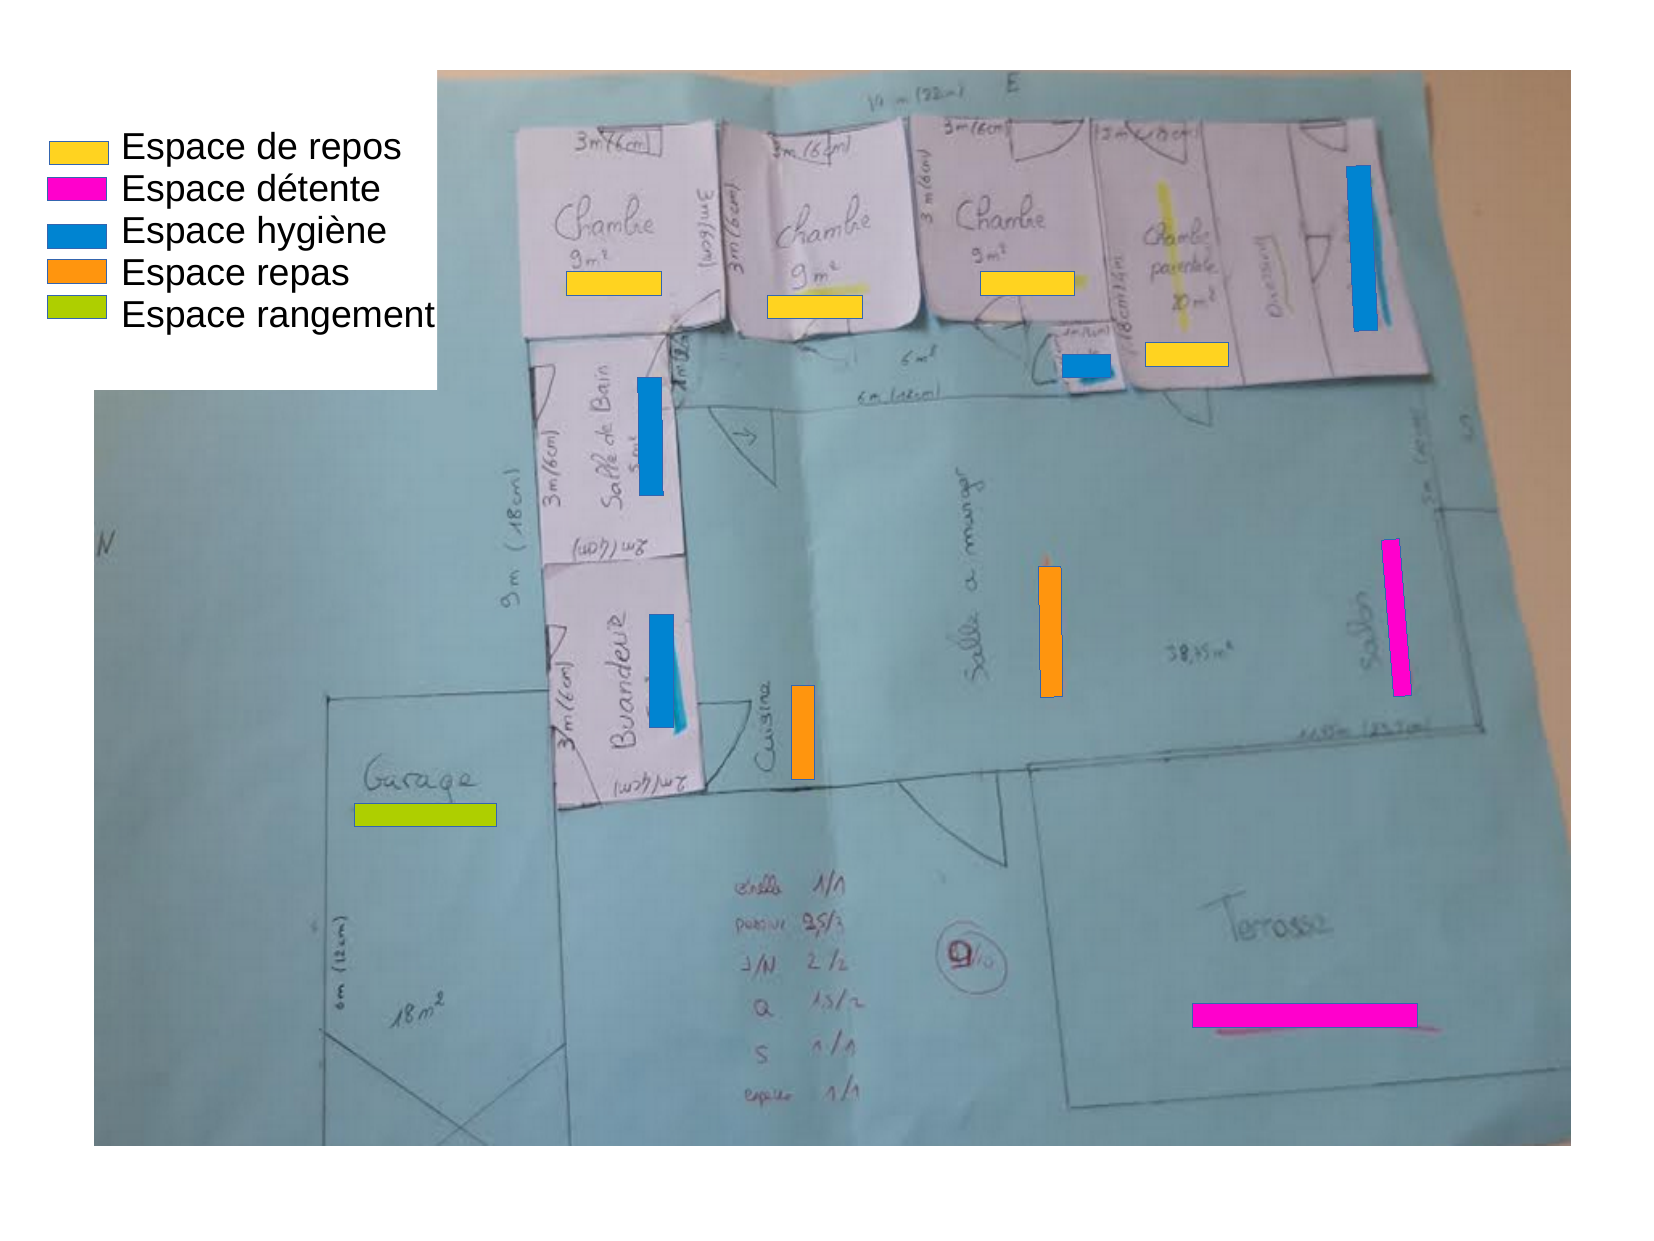

Espace de repos
Espace détente
Espace hygiène
Espace repas
Espace rangement